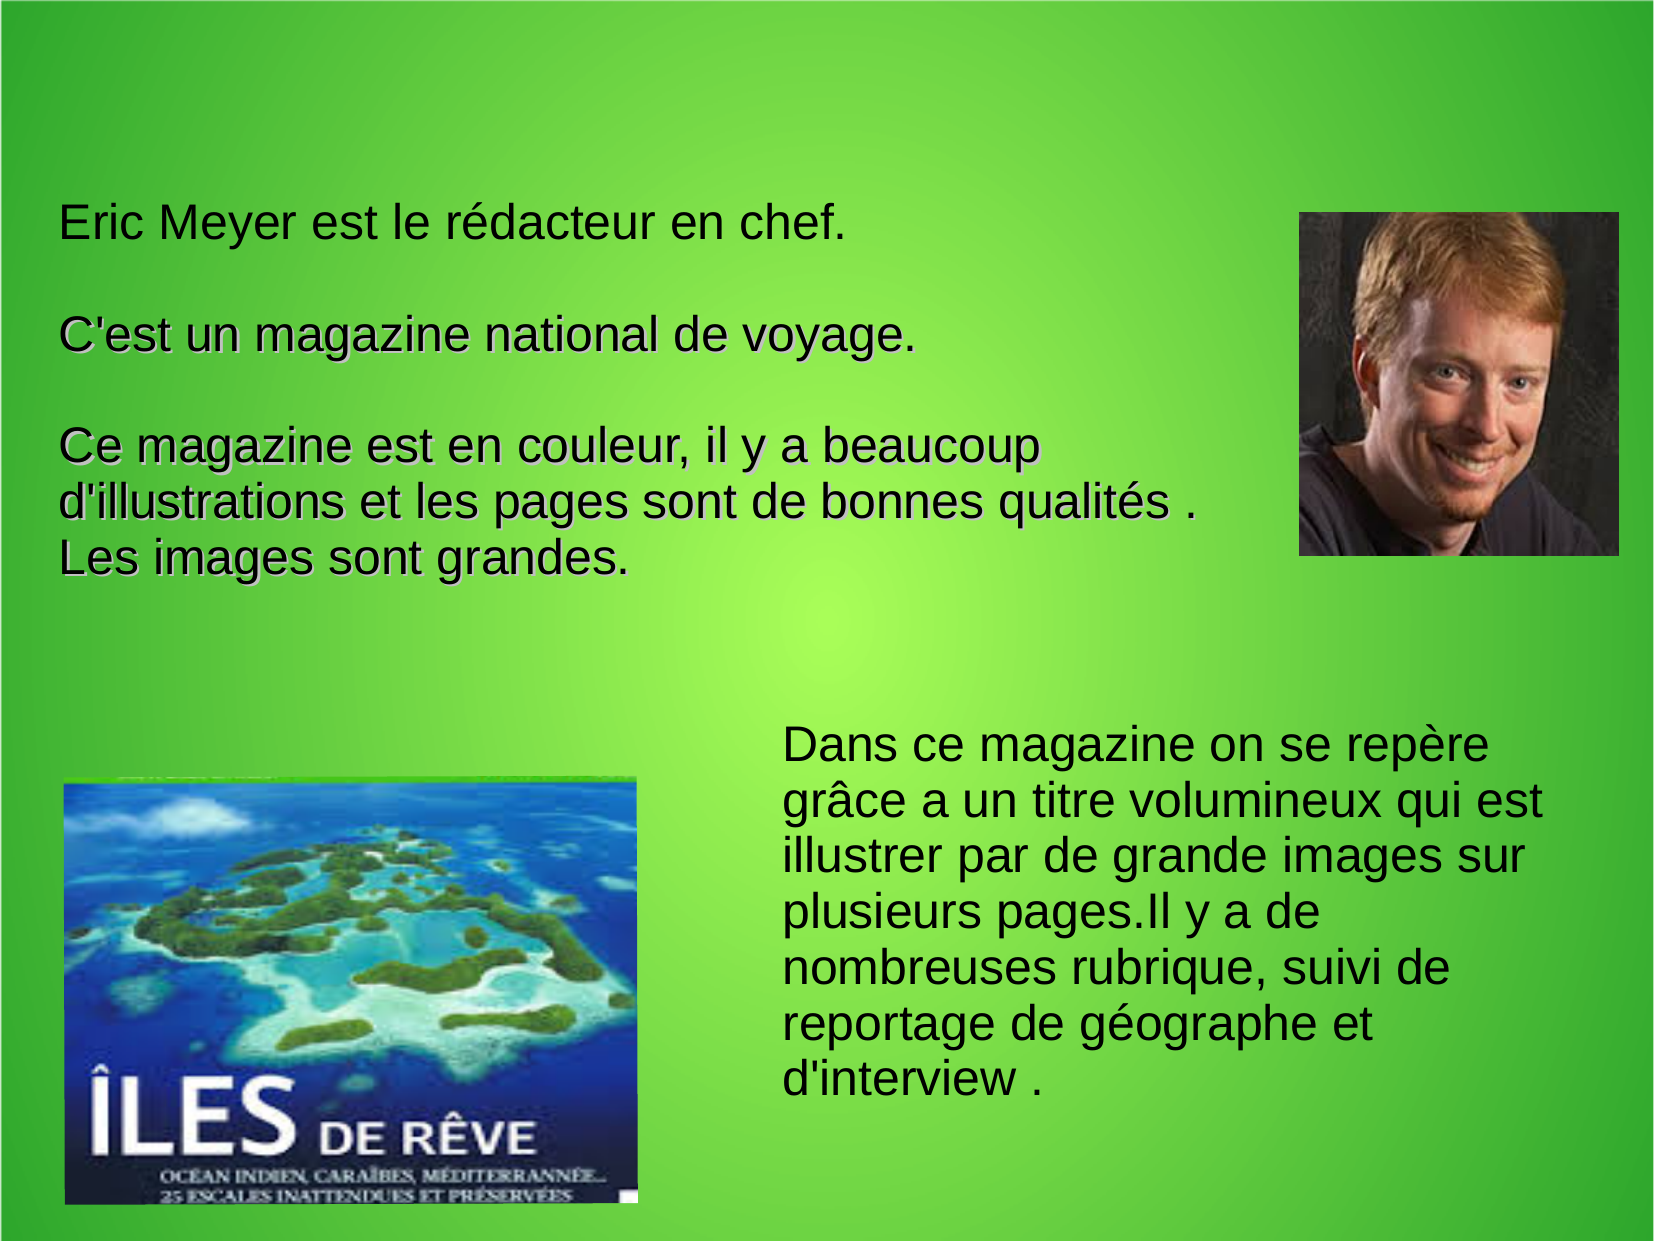

# Eric Meyer est le rédacteur en chef. C'est un magazine national de voyage. Ce magazine est en couleur, il y a beaucoup d'illustrations et les pages sont de bonnes qualités . Les images sont grandes.
Dans ce magazine on se repère grâce a un titre volumineux qui est illustrer par de grande images sur plusieurs pages.Il y a de nombreuses rubrique, suivi de reportage de géographe et d'interview .